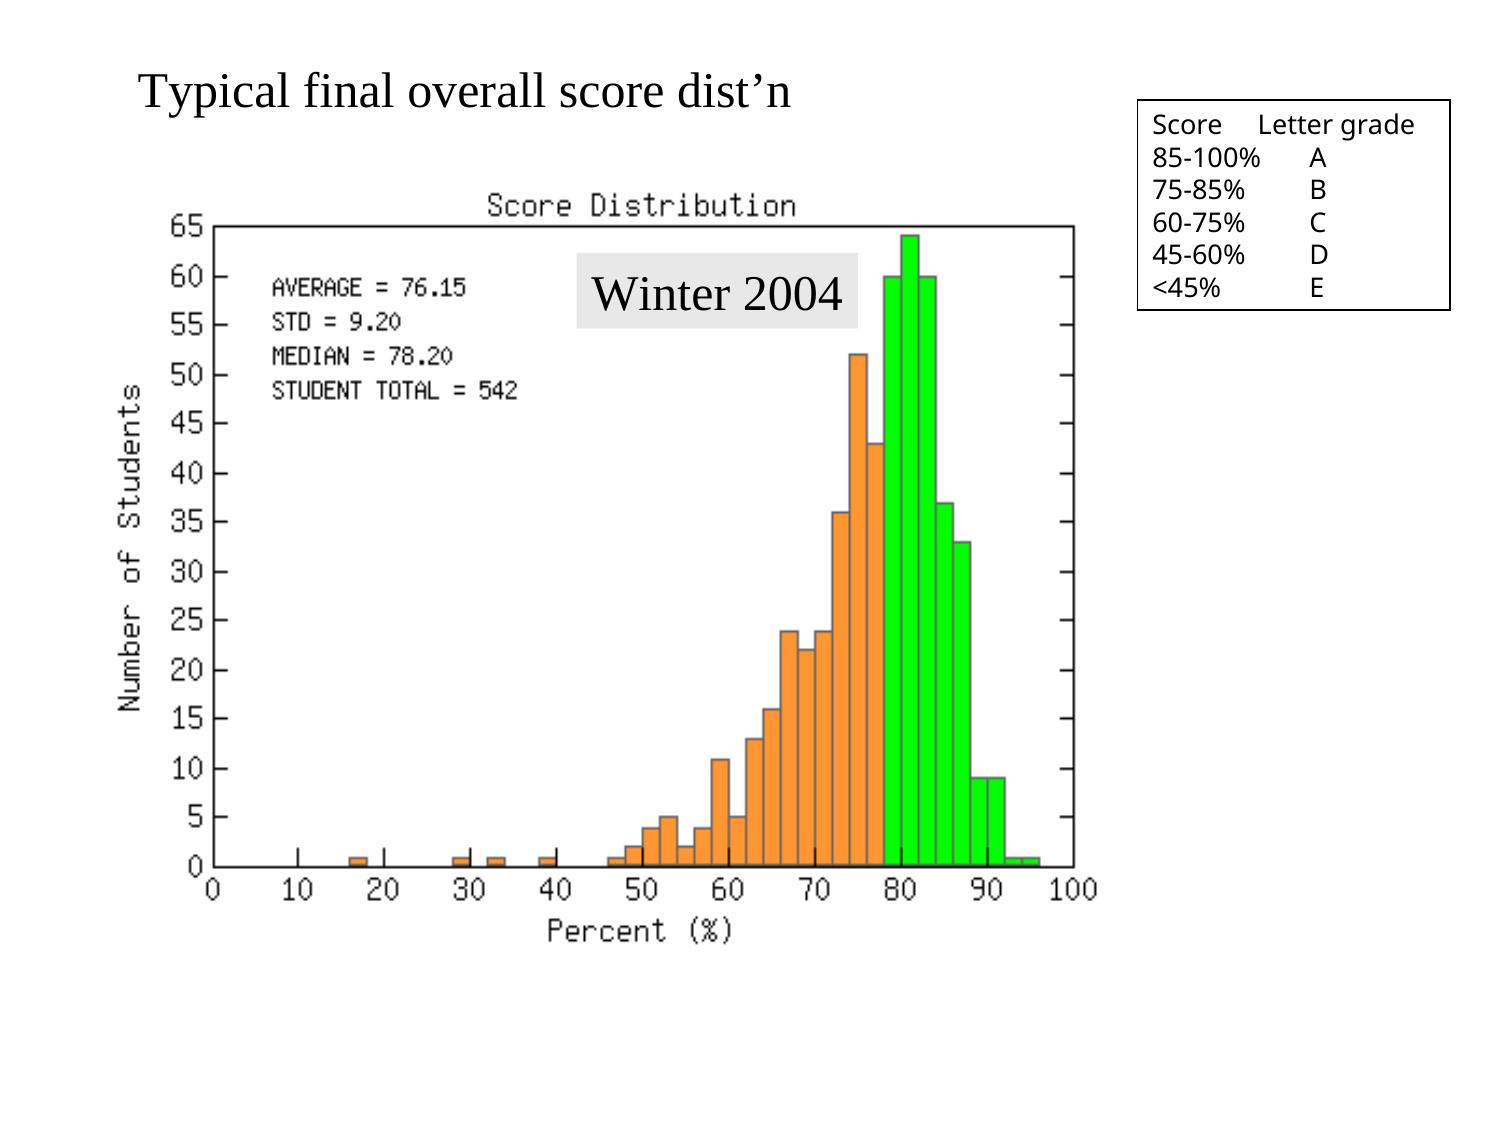

Typical final overall score dist’n
Score Letter grade
85-100% 	 A
75-85% 	 B
60-75% 	 C
45-60% 	 D
<45% 	 E
Winter 2004